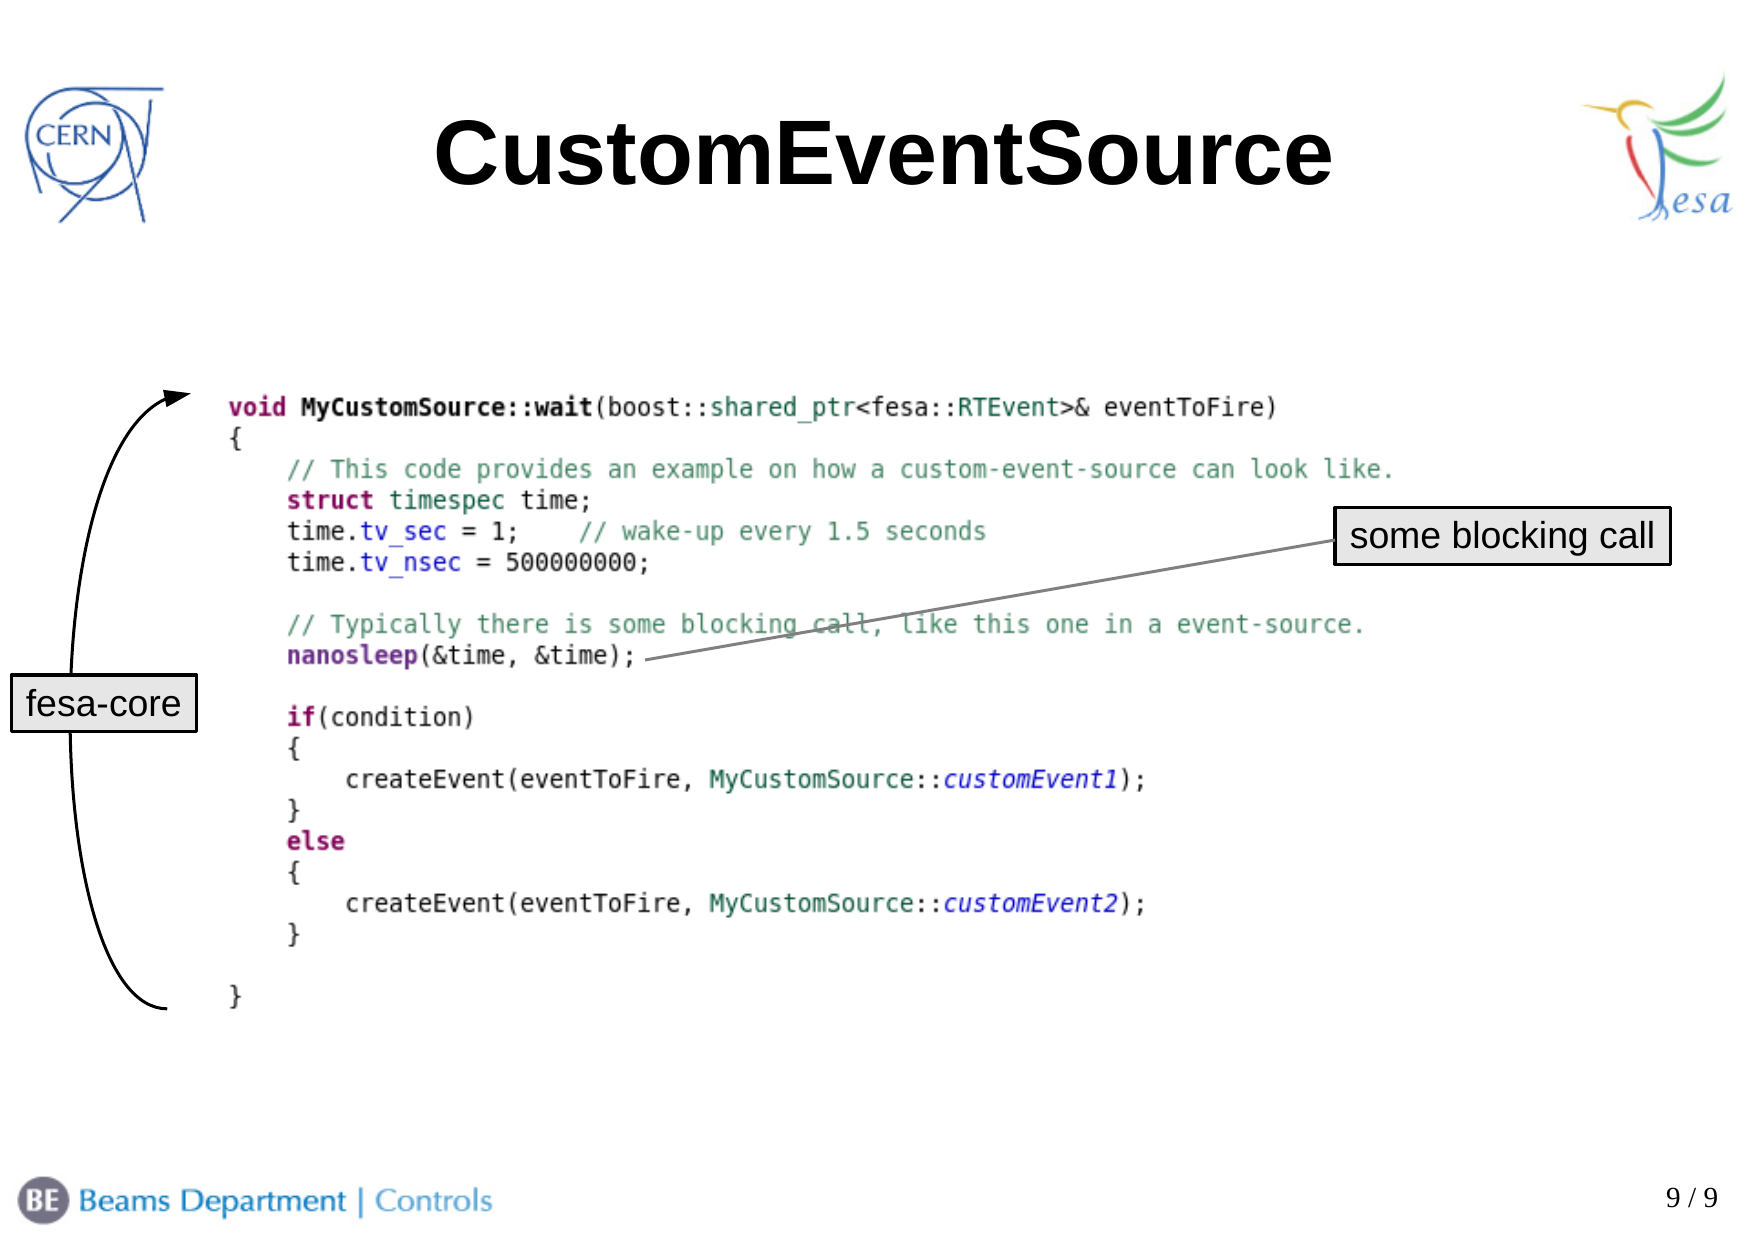

# CustomEventSource
some blocking call
fesa-core
9